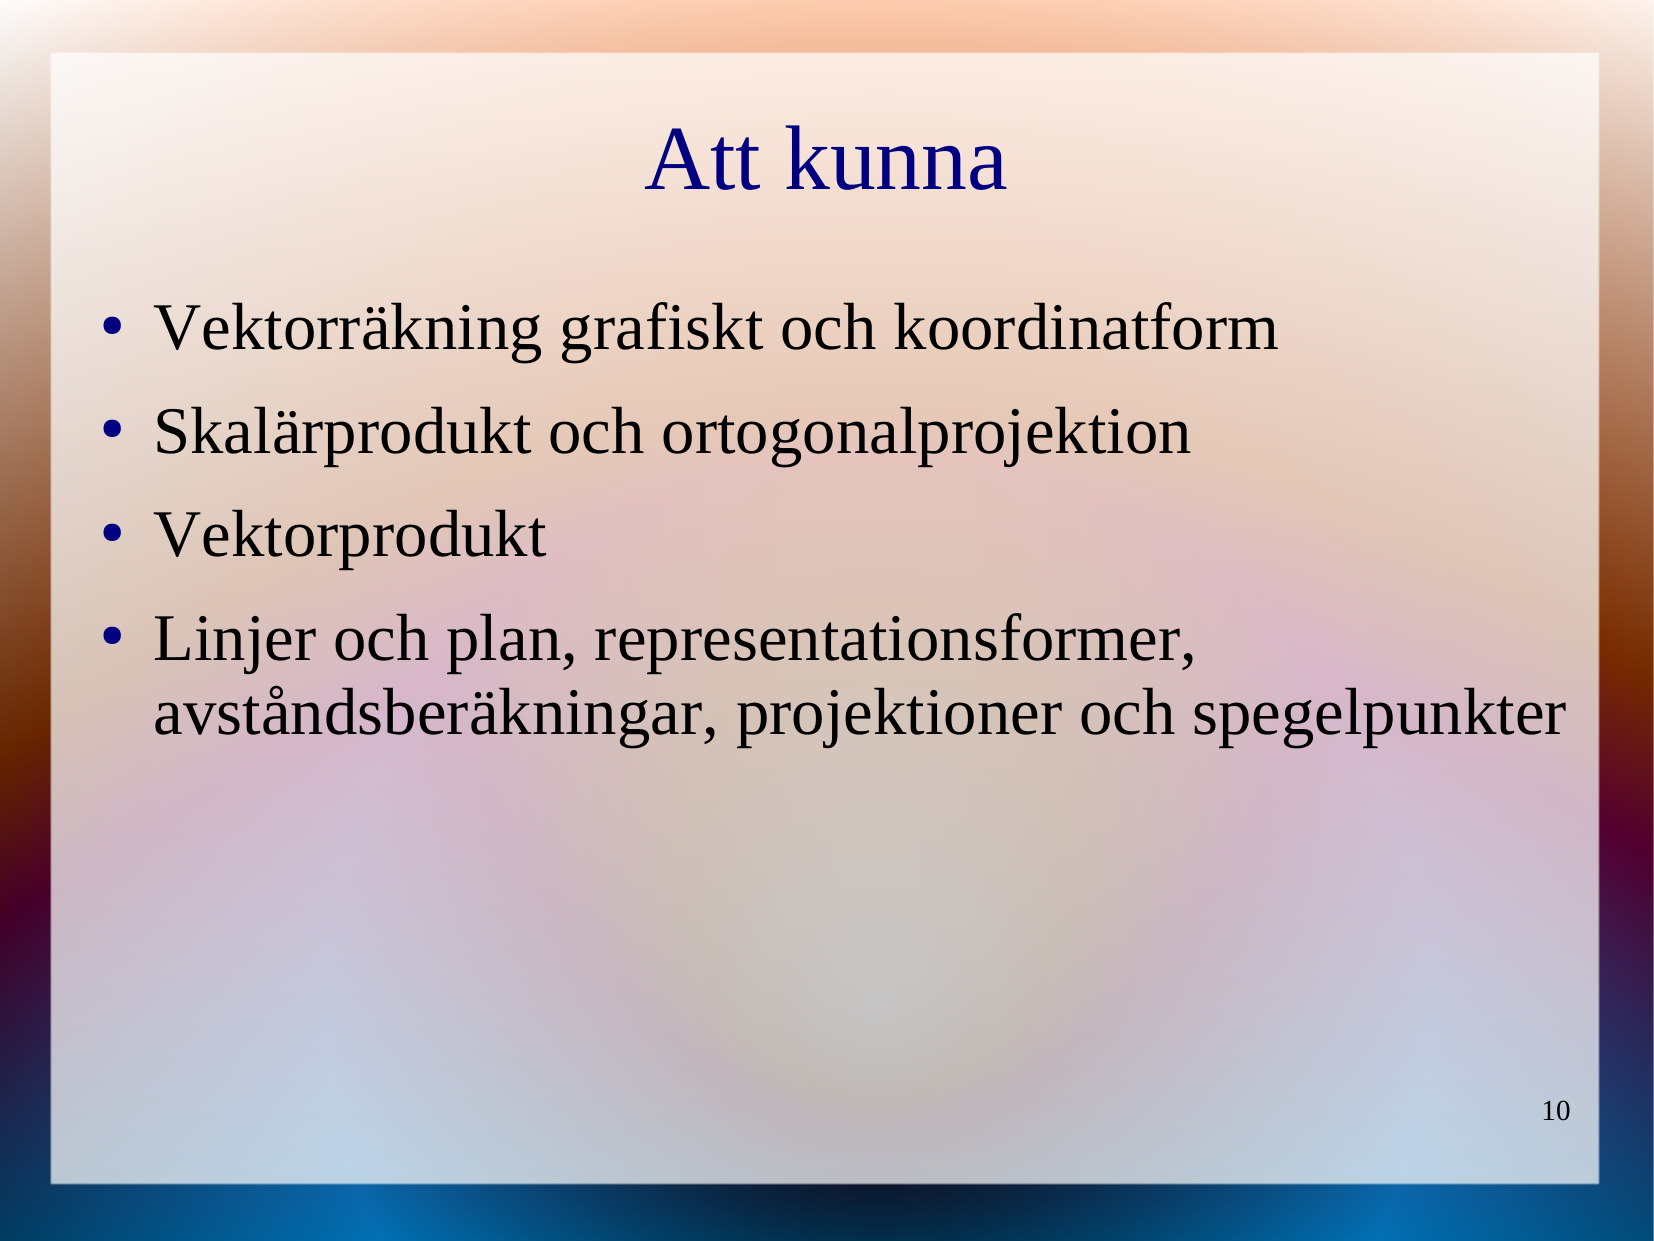

# Att kunna
Vektorräkning grafiskt och koordinatform
Skalärprodukt och ortogonalprojektion
Vektorprodukt
Linjer och plan, representationsformer, avståndsberäkningar, projektioner och spegelpunkter
10